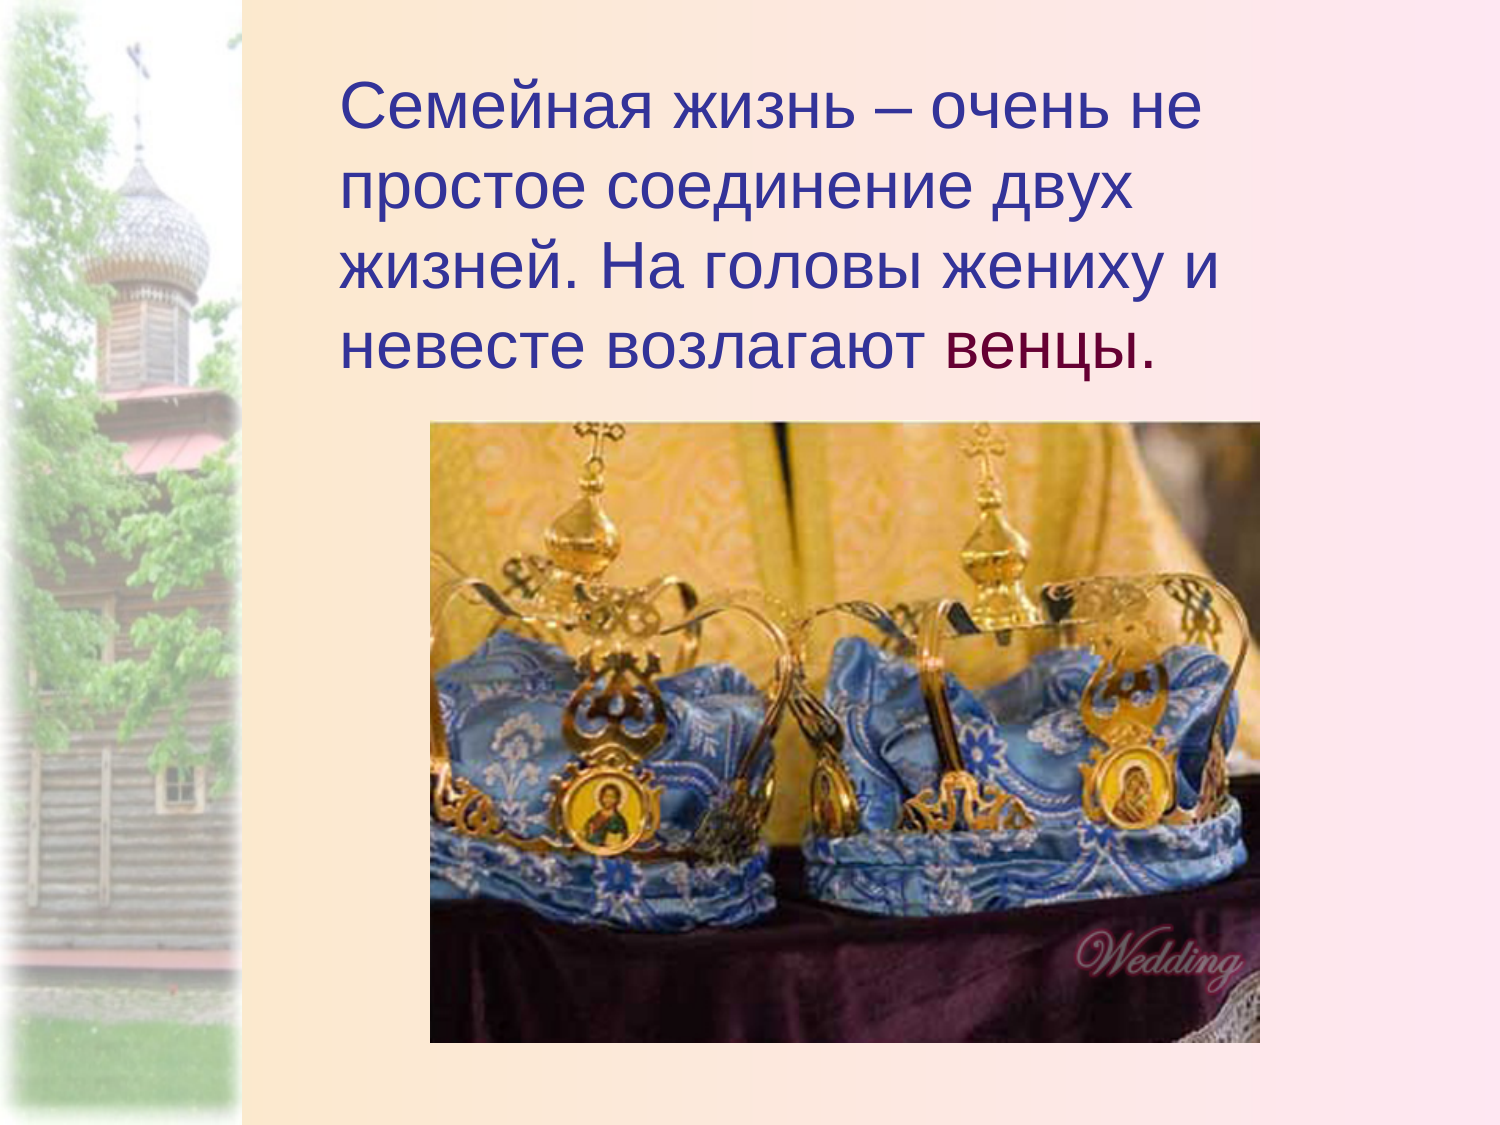

Семейная жизнь – очень не простое соединение двух жизней. На головы жениху и невесте возлагают венцы.